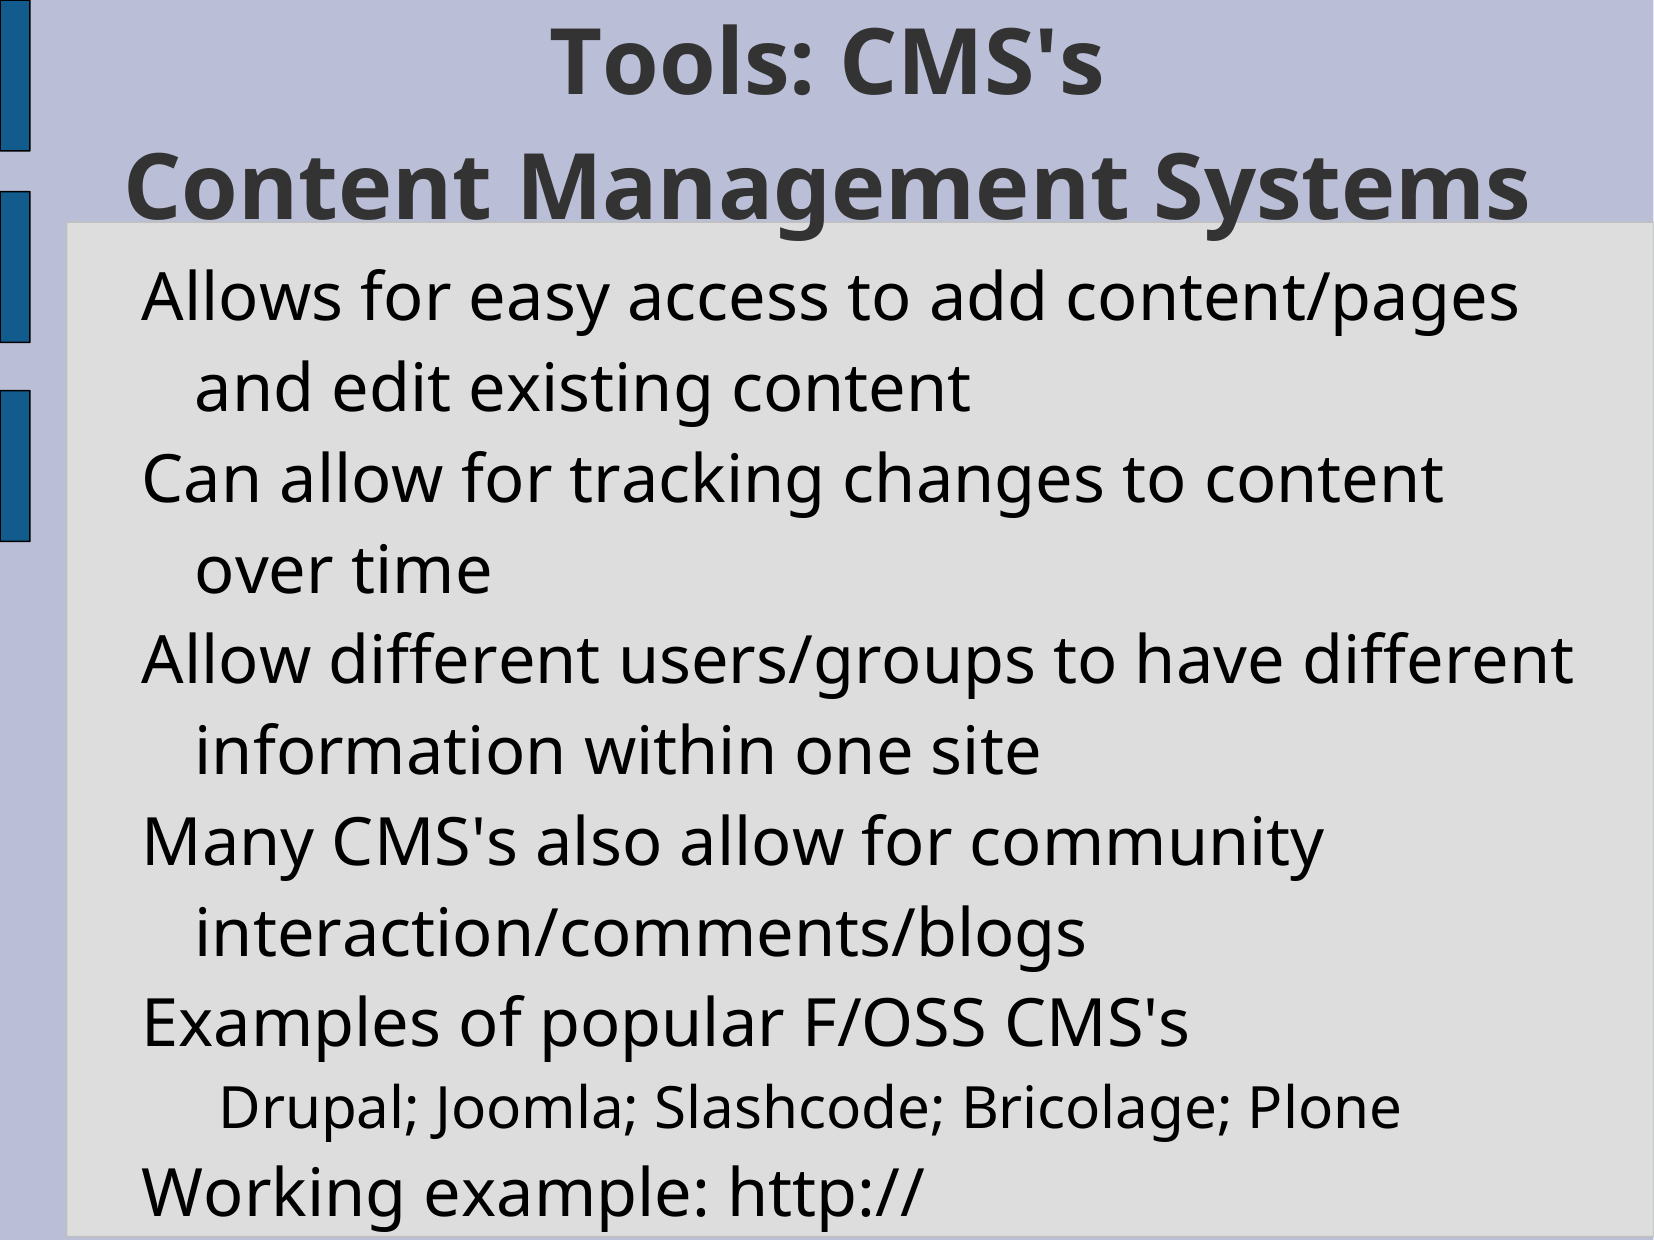

# Tools: CMS's Content Management Systems
Allows for easy access to add content/pages and edit existing content
Can allow for tracking changes to content over time
Allow different users/groups to have different information within one site
Many CMS's also allow for community interaction/comments/blogs
Examples of popular F/OSS CMS's
Drupal; Joomla; Slashcode; Bricolage; Plone
Working example: http://